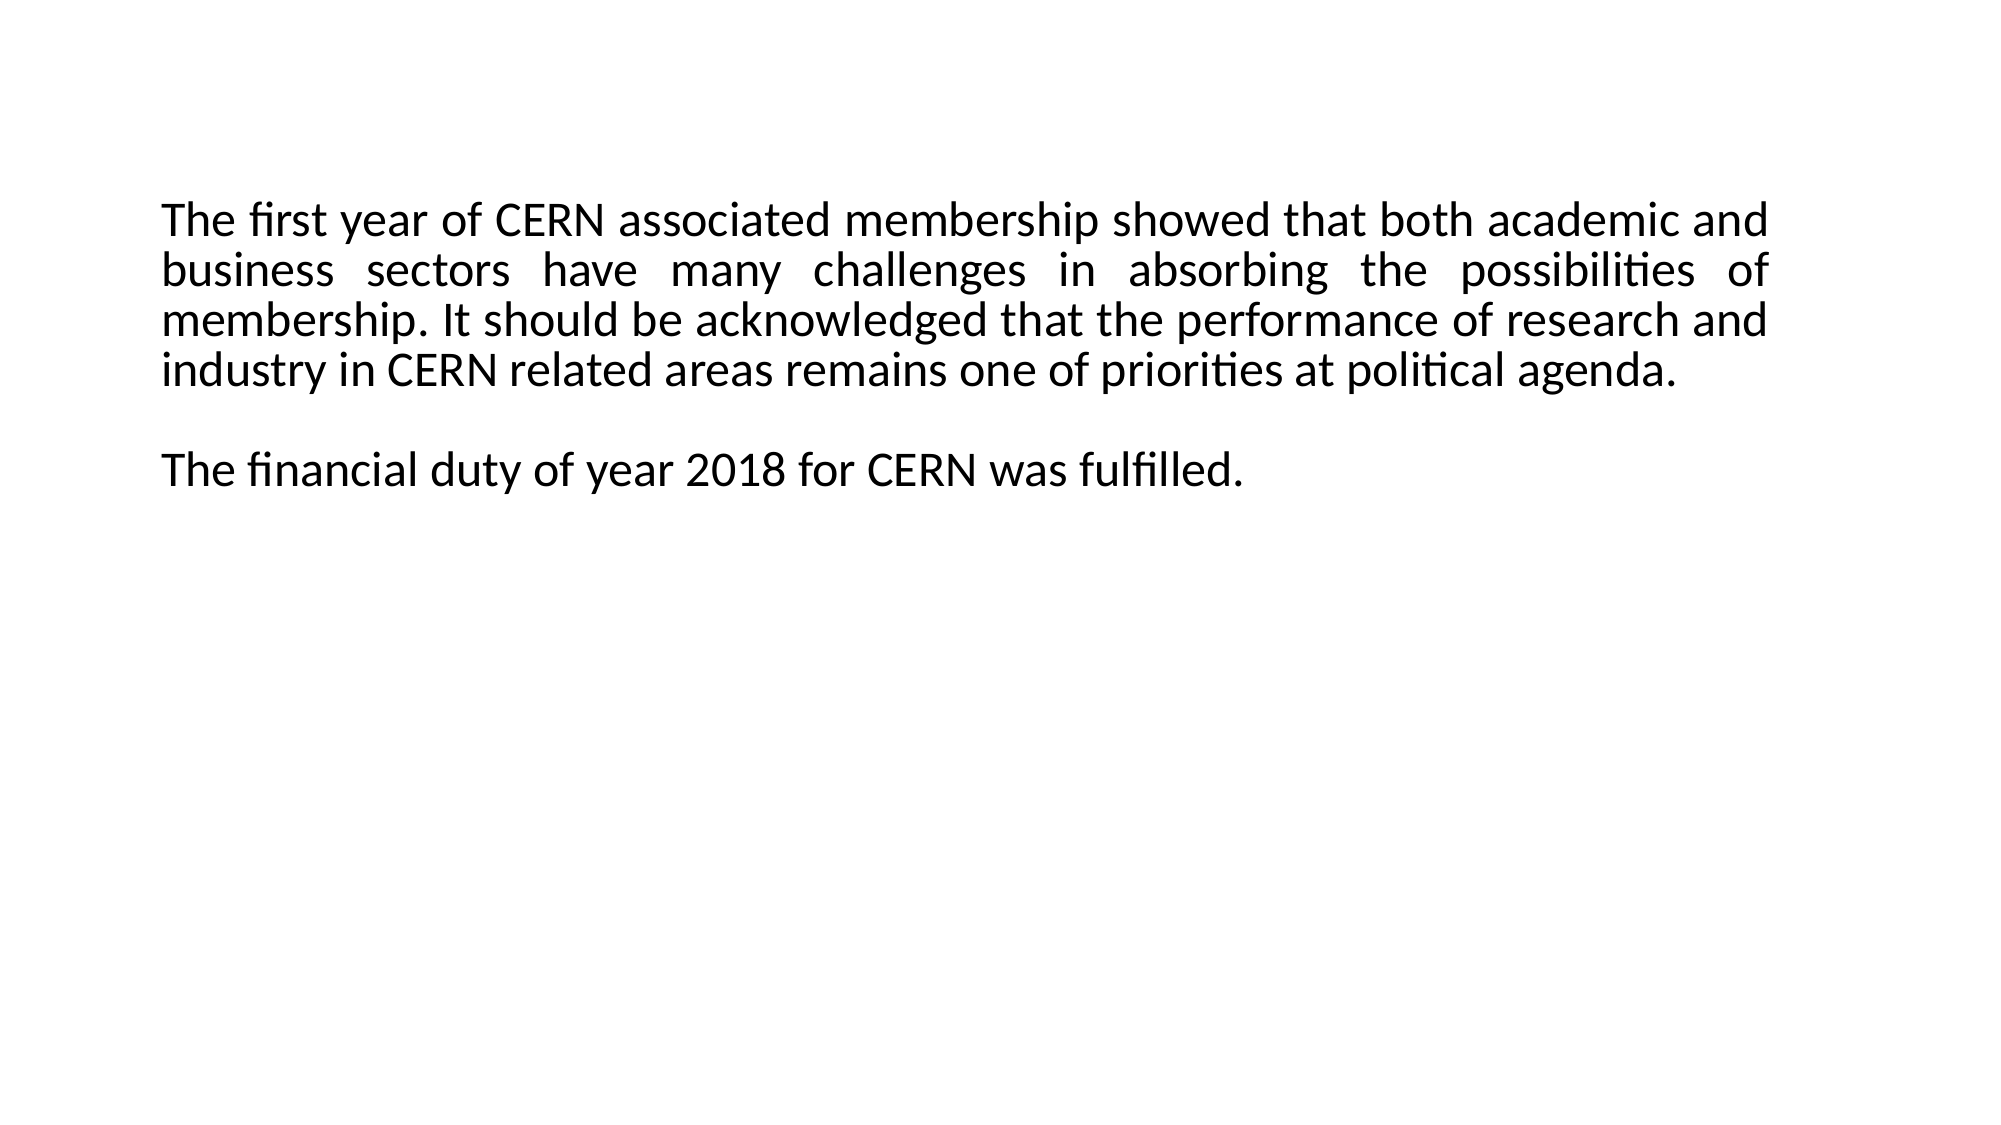

The first year of CERN associated membership showed that both academic and business sectors have many challenges in absorbing the possibilities of membership. It should be acknowledged that the performance of research and industry in CERN related areas remains one of priorities at political agenda.
The financial duty of year 2018 for CERN was fulfilled.